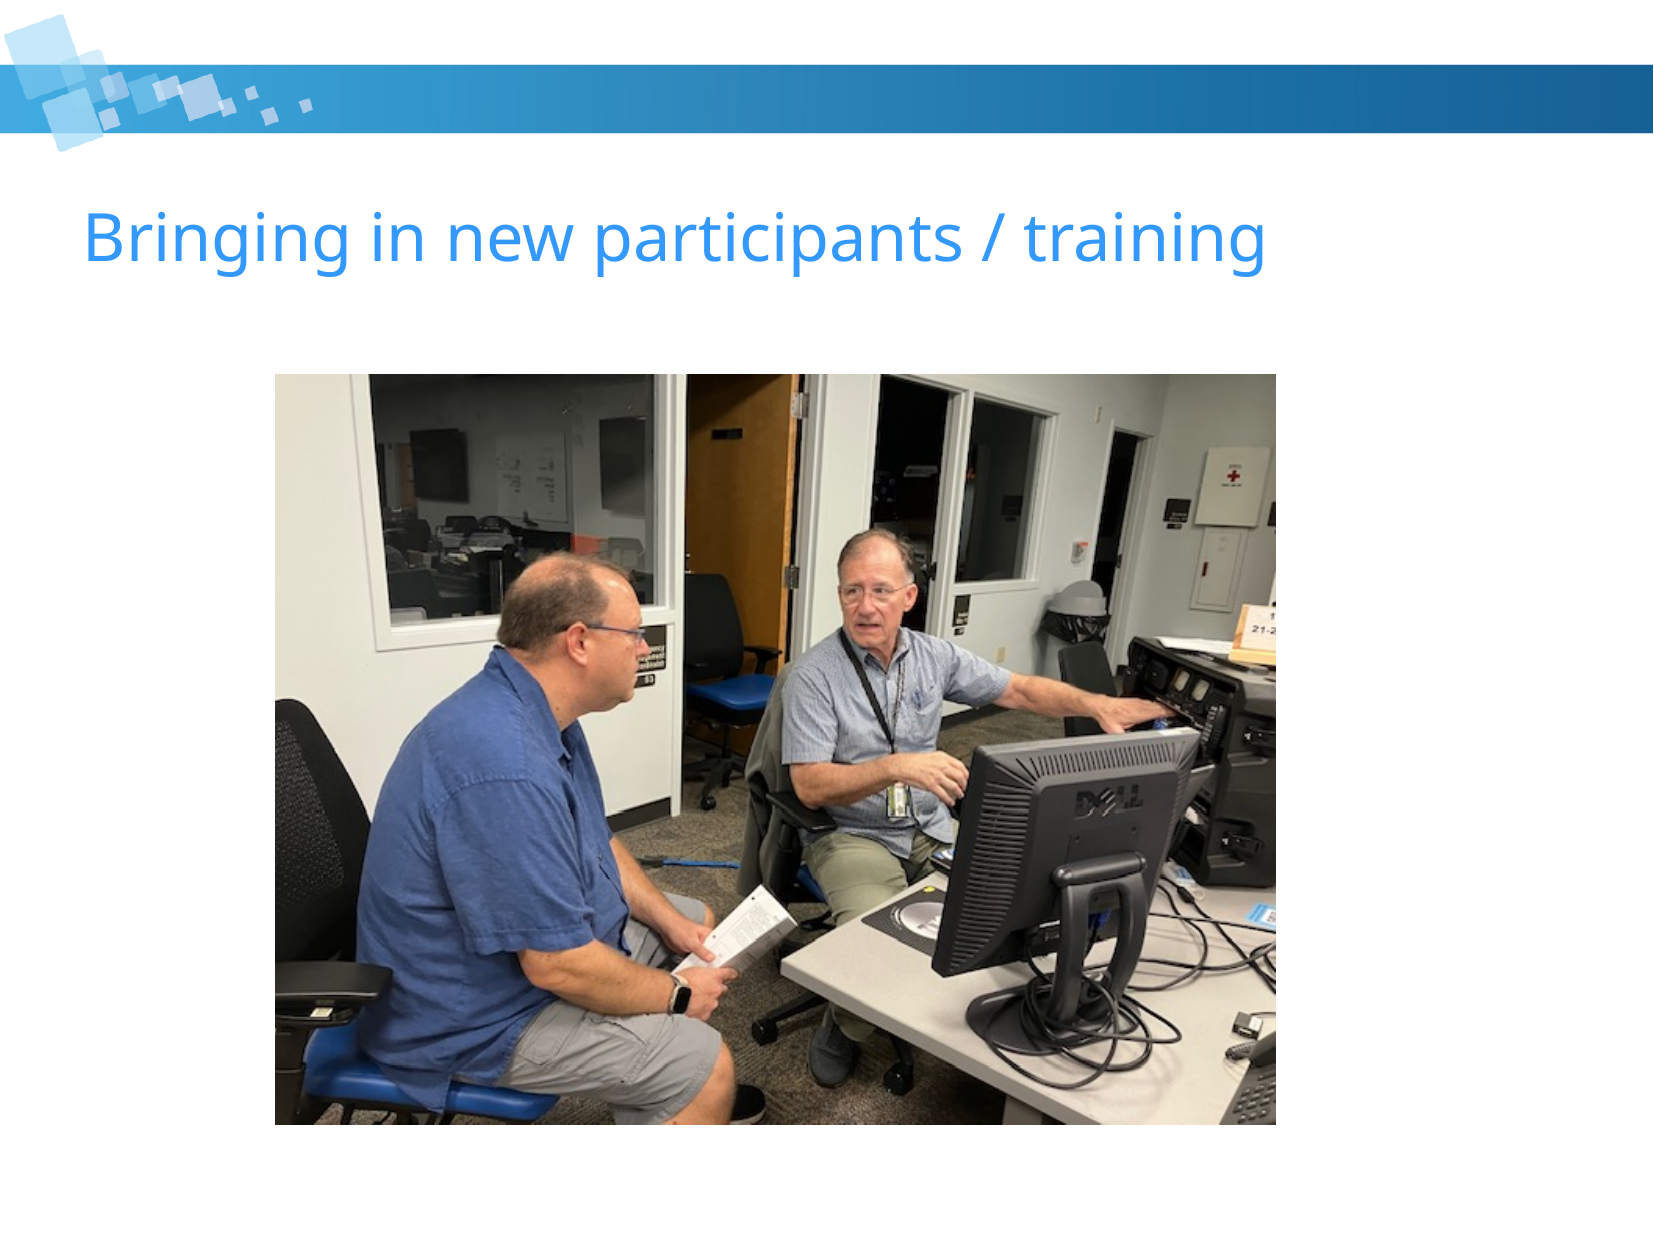

# Bringing in new participants / training